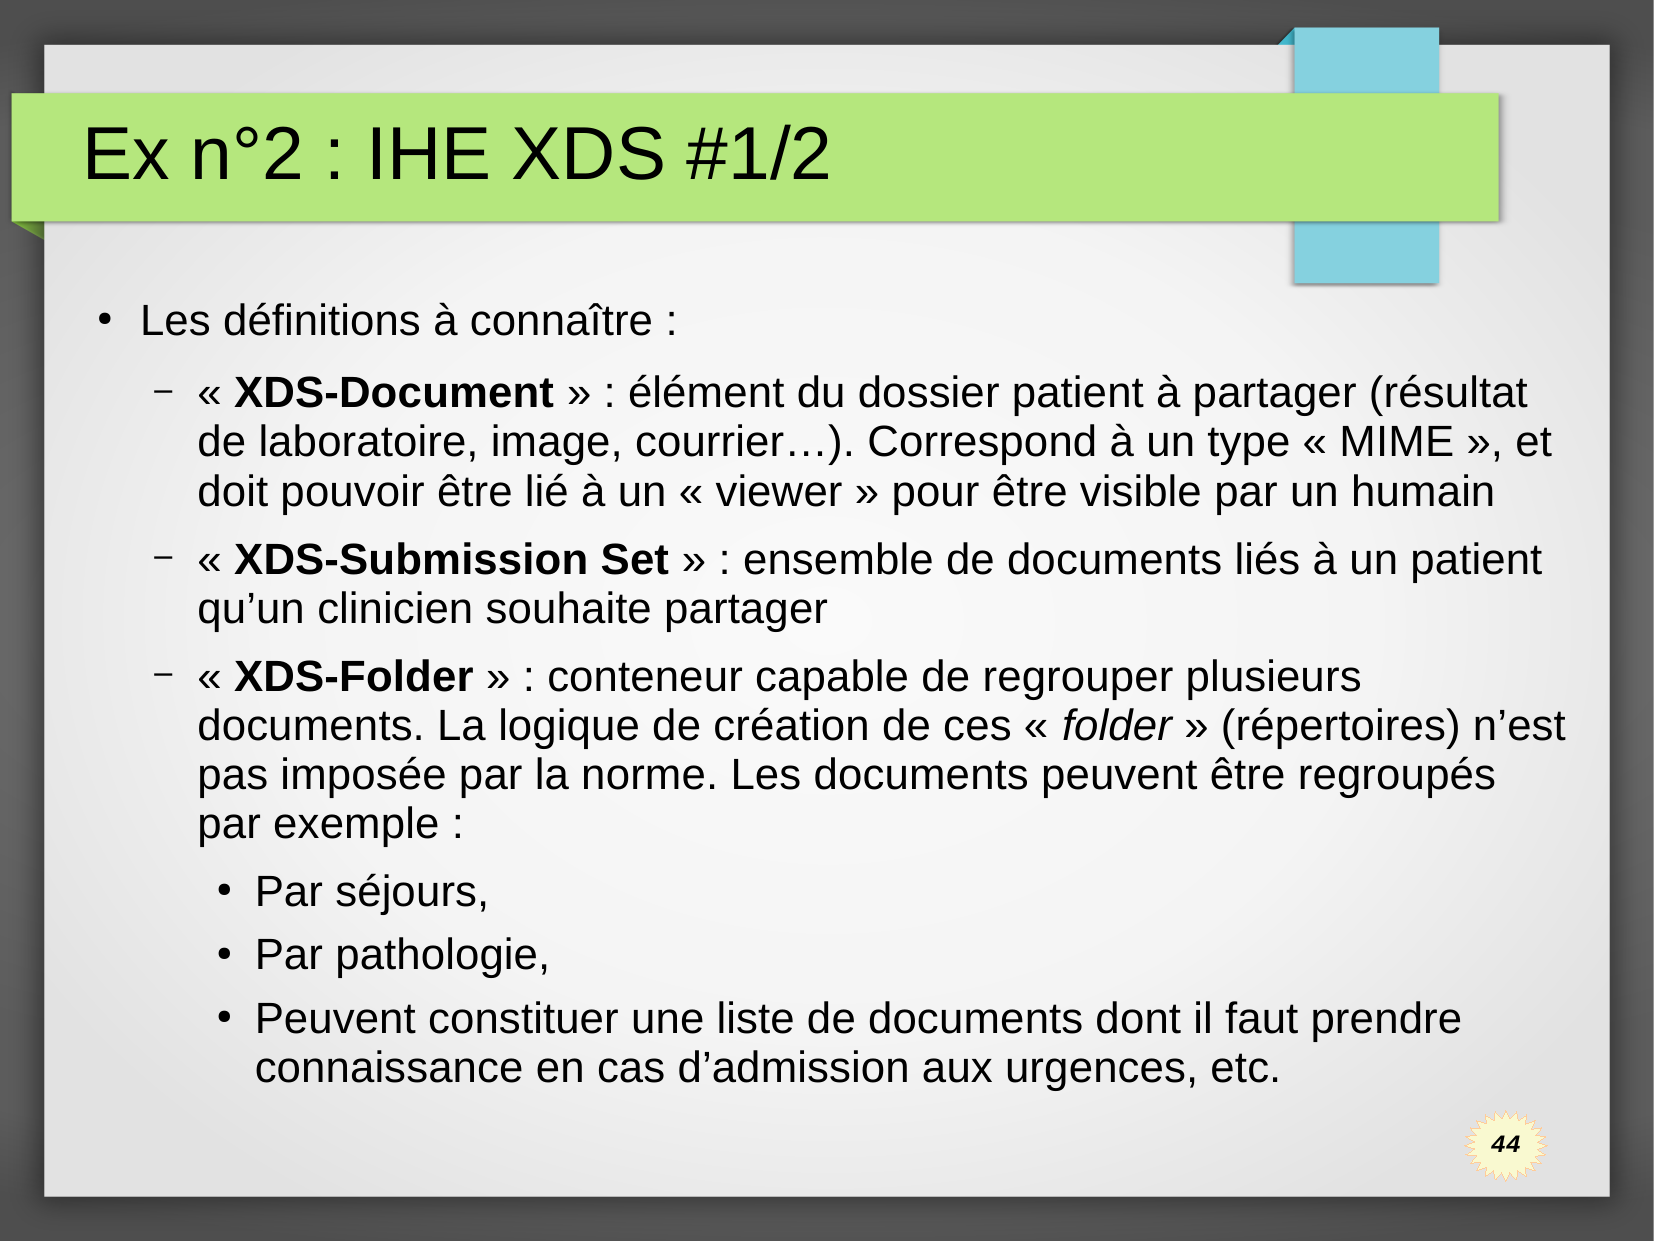

# Ex n°2 : IHE XDS #1/2
Les définitions à connaître :
« XDS-Document » : élément du dossier patient à partager (résultat de laboratoire, image, courrier…). Correspond à un type « MIME », et doit pouvoir être lié à un « viewer » pour être visible par un humain
« XDS-Submission Set » : ensemble de documents liés à un patient qu’un clinicien souhaite partager
« XDS-Folder » : conteneur capable de regrouper plusieurs documents. La logique de création de ces « folder » (répertoires) n’est pas imposée par la norme. Les documents peuvent être regroupés par exemple :
Par séjours,
Par pathologie,
Peuvent constituer une liste de documents dont il faut prendre connaissance en cas d’admission aux urgences, etc.